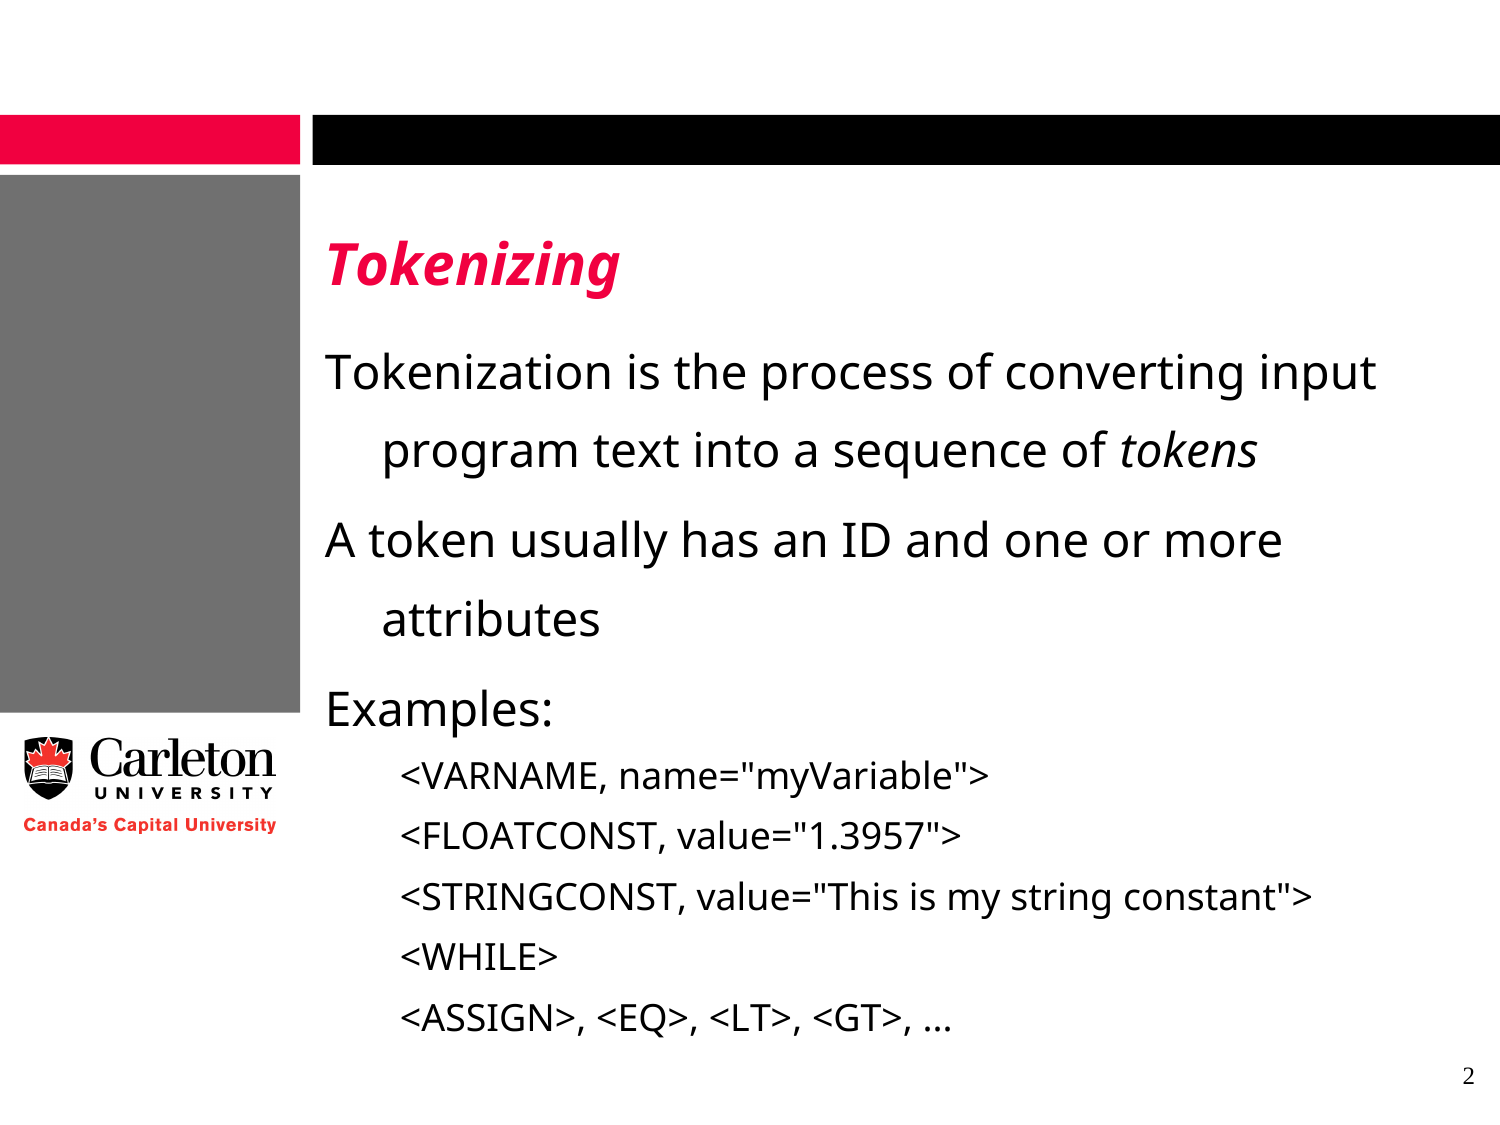

# Tokenizing
Tokenization is the process of converting input program text into a sequence of tokens
A token usually has an ID and one or more attributes
Examples:
<VARNAME, name="myVariable">
<FLOATCONST, value="1.3957">
<STRINGCONST, value="This is my string constant">
<WHILE>
<ASSIGN>, <EQ>, <LT>, <GT>, ...
2